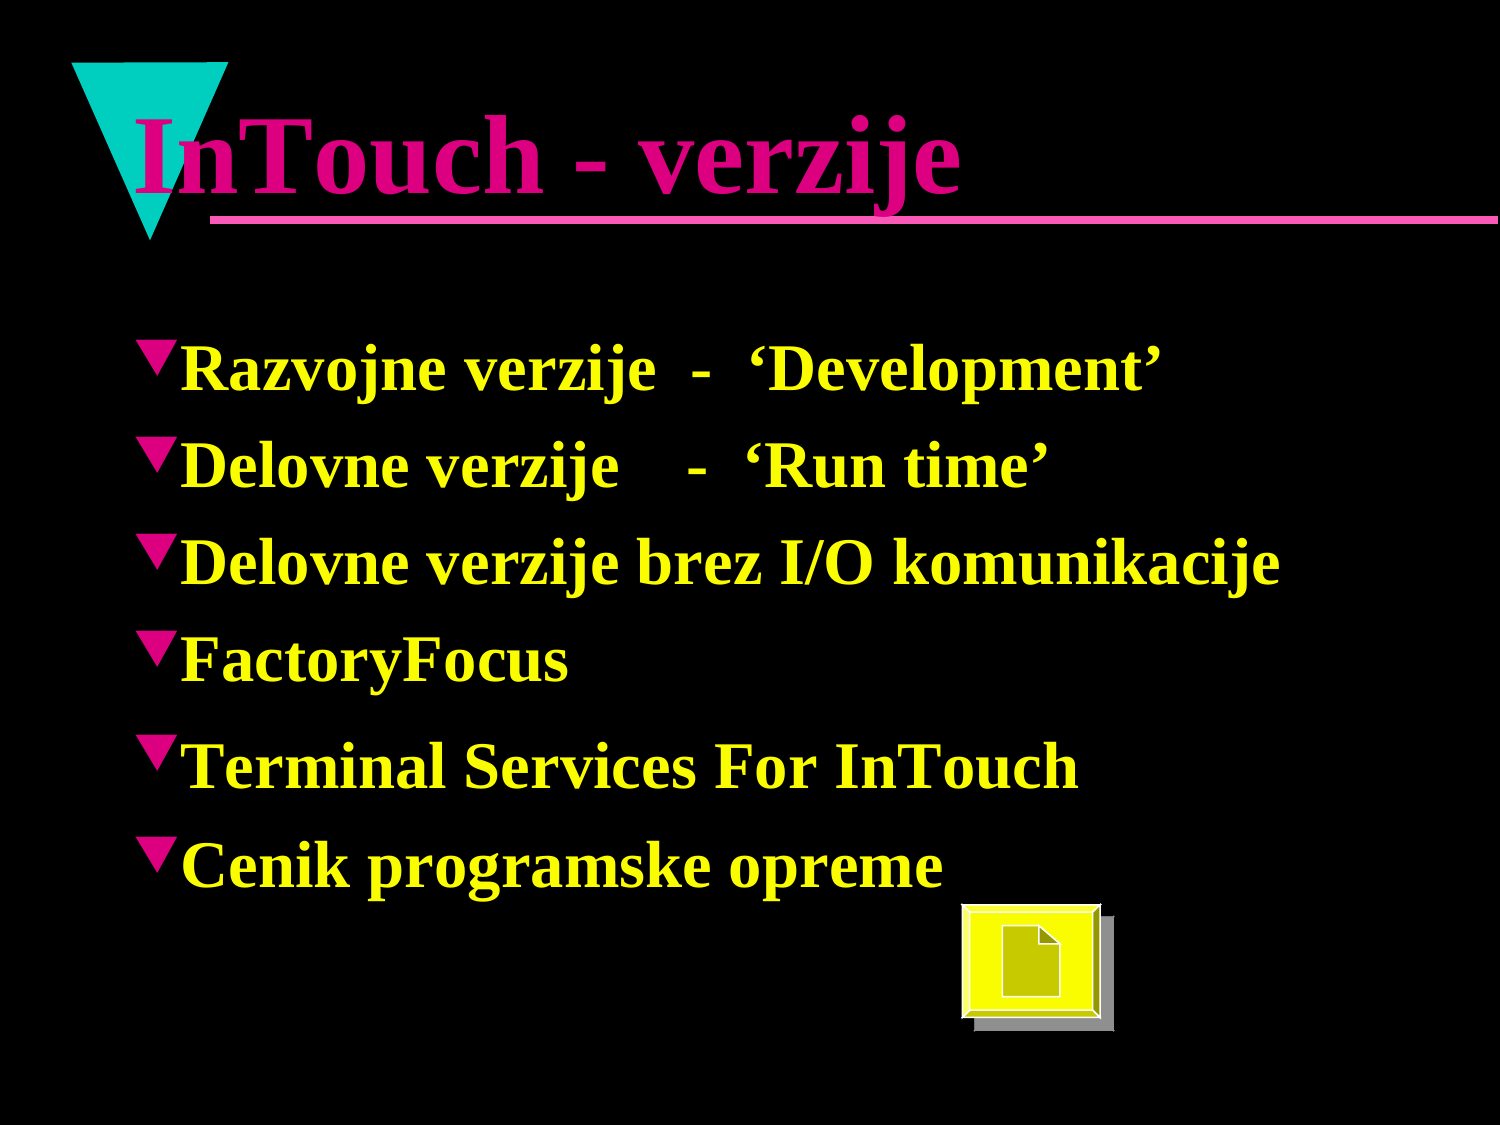

# InTouch - verzije
Razvojne verzije - ‘Development’
Delovne verzije - ‘Run time’
Delovne verzije brez I/O komunikacije
FactoryFocus
Terminal Services For InTouch
Cenik programske opreme
48